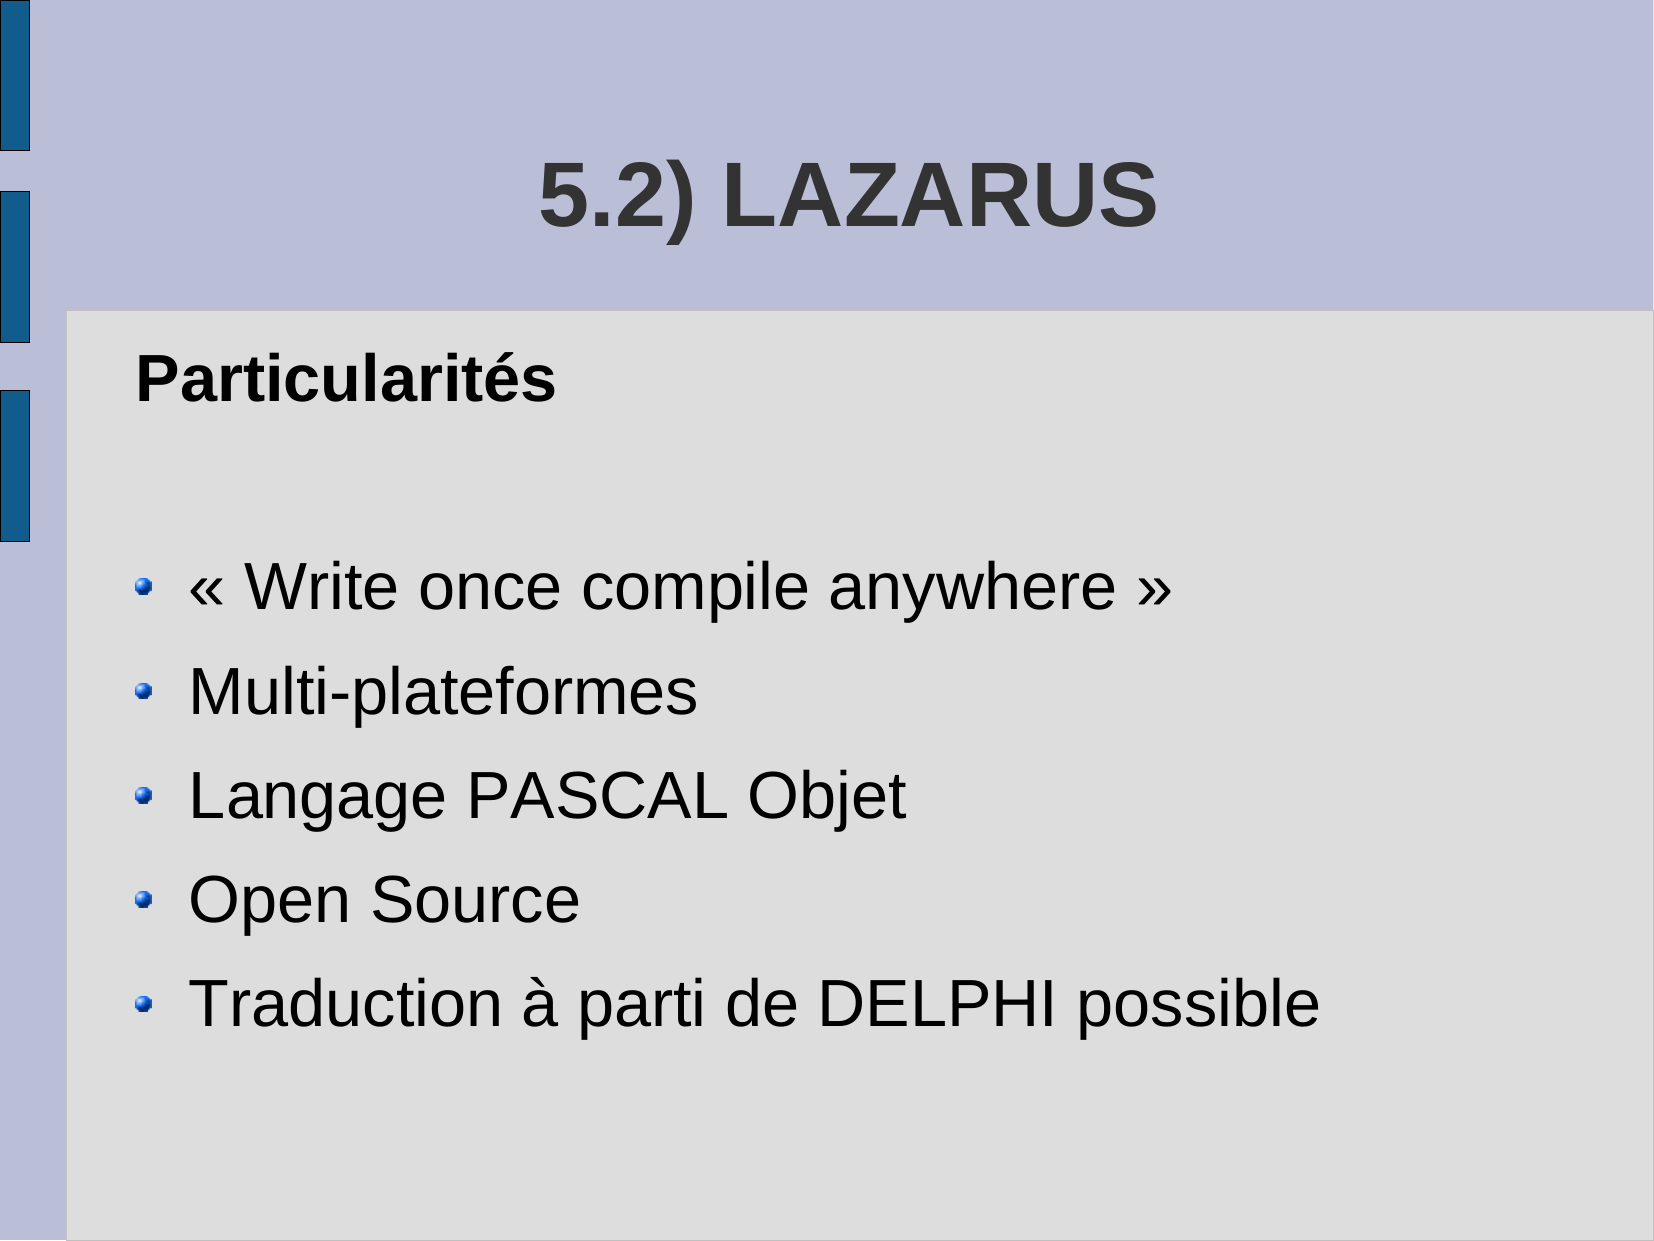

# 5.2) LAZARUS
Particularités
« Write once compile anywhere »
Multi-plateformes
Langage PASCAL Objet
Open Source
Traduction à parti de DELPHI possible